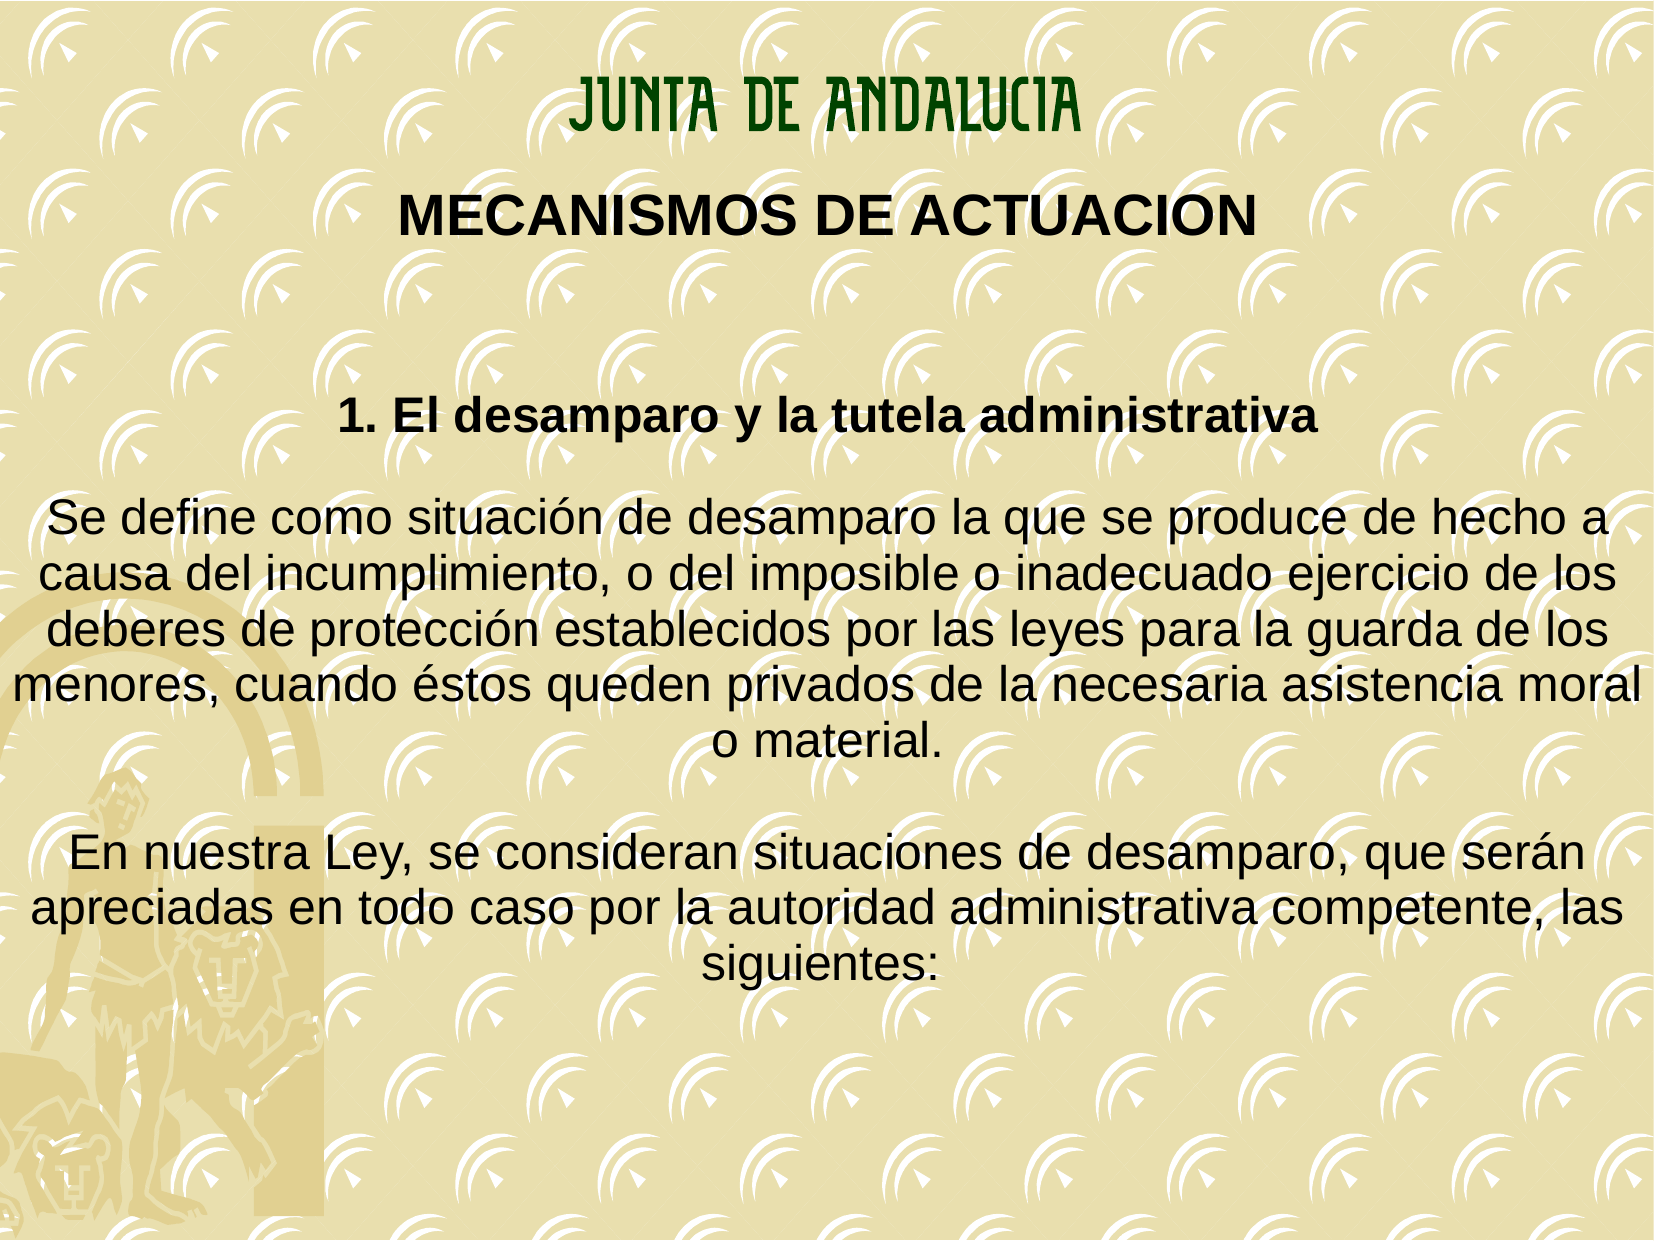

MECANISMOS DE ACTUACION
1. El desamparo y la tutela administrativa
Se define como situación de desamparo la que se produce de hecho a causa del incumplimiento, o del imposible o inadecuado ejercicio de los deberes de protección establecidos por las leyes para la guarda de los menores, cuando éstos queden privados de la necesaria asistencia moral o material.
En nuestra Ley, se consideran situaciones de desamparo, que serán apreciadas en todo caso por la autoridad administrativa competente, las siguientes:
#